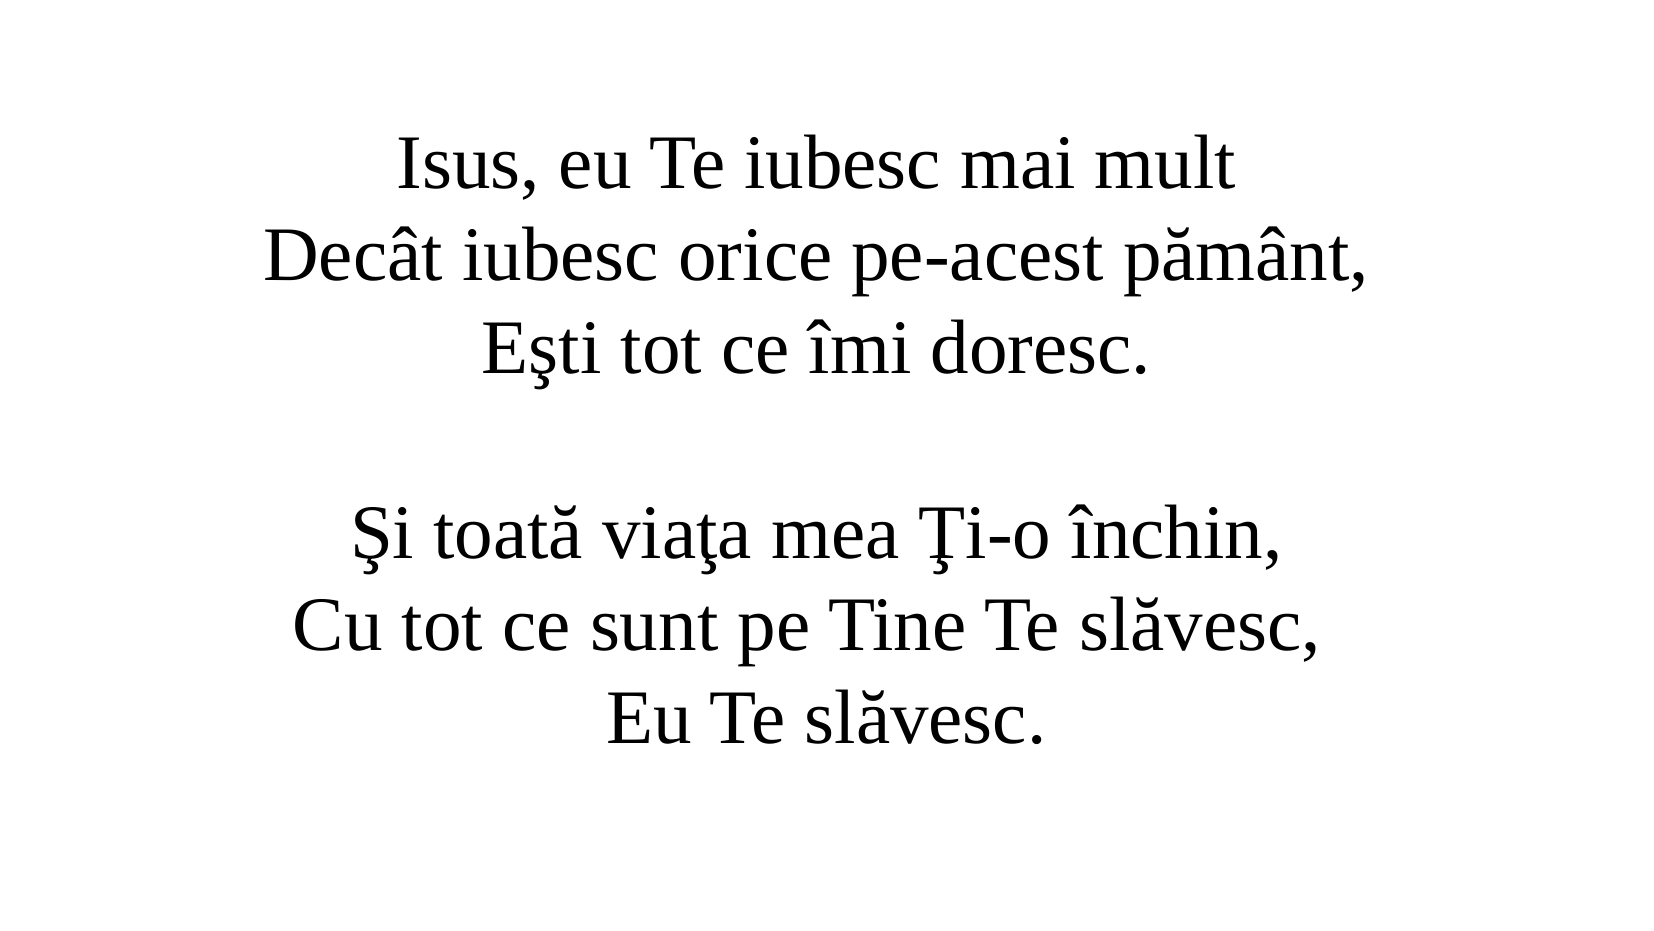

# Isus, eu Te iubesc mai mult
Decât iubesc orice pe-acest pământ,
Eşti tot ce îmi doresc.
Şi toată viaţa mea Ţi-o închin,
Cu tot ce sunt pe Tine Te slăvesc,
Eu Te slăvesc.